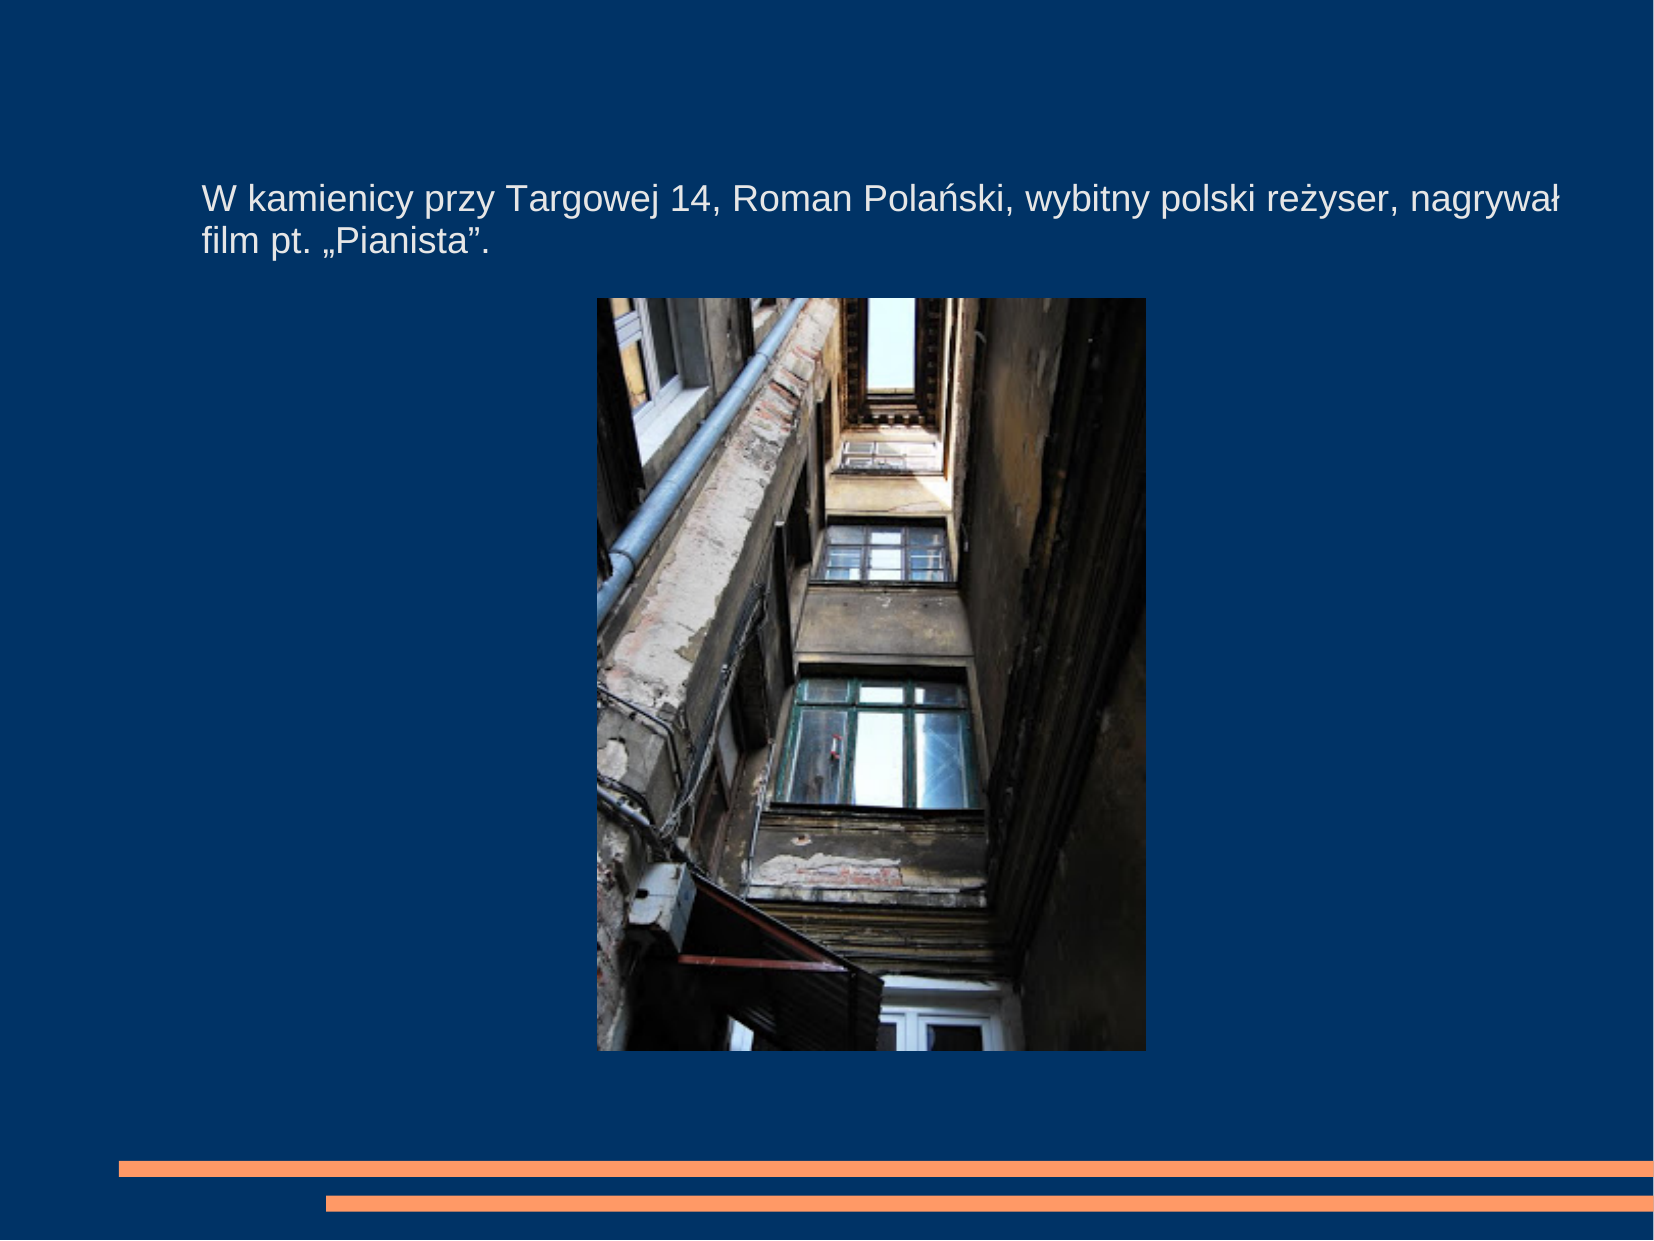

# W kamienicy przy Targowej 14, Roman Polański, wybitny polski reżyser, nagrywał film pt. „Pianista”.